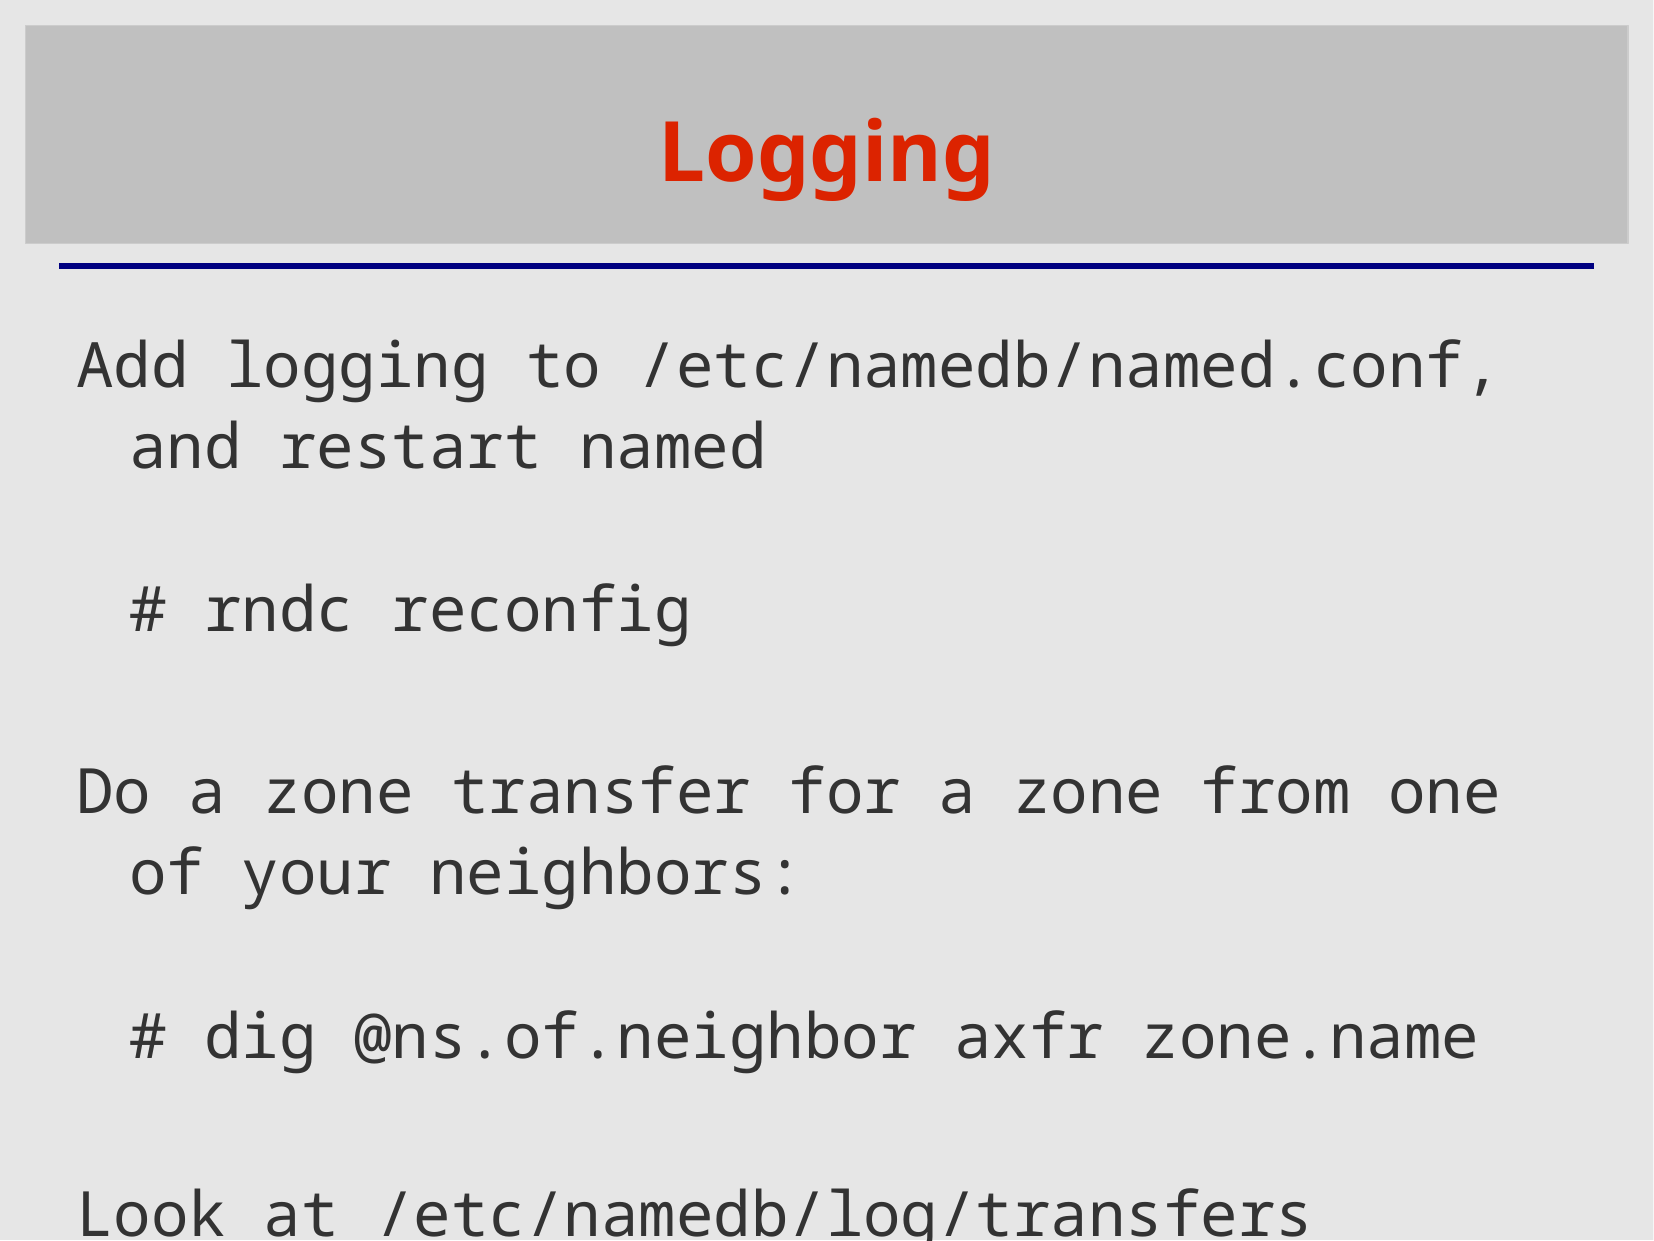

# Logging
Add logging to /etc/namedb/named.conf, and restart named
# rndc reconfig
Do a zone transfer for a zone from one of your neighbors:
# dig @ns.of.neighbor axfr zone.name
Look at /etc/namedb/log/transfers
# more /etc/namedb/log/transfers